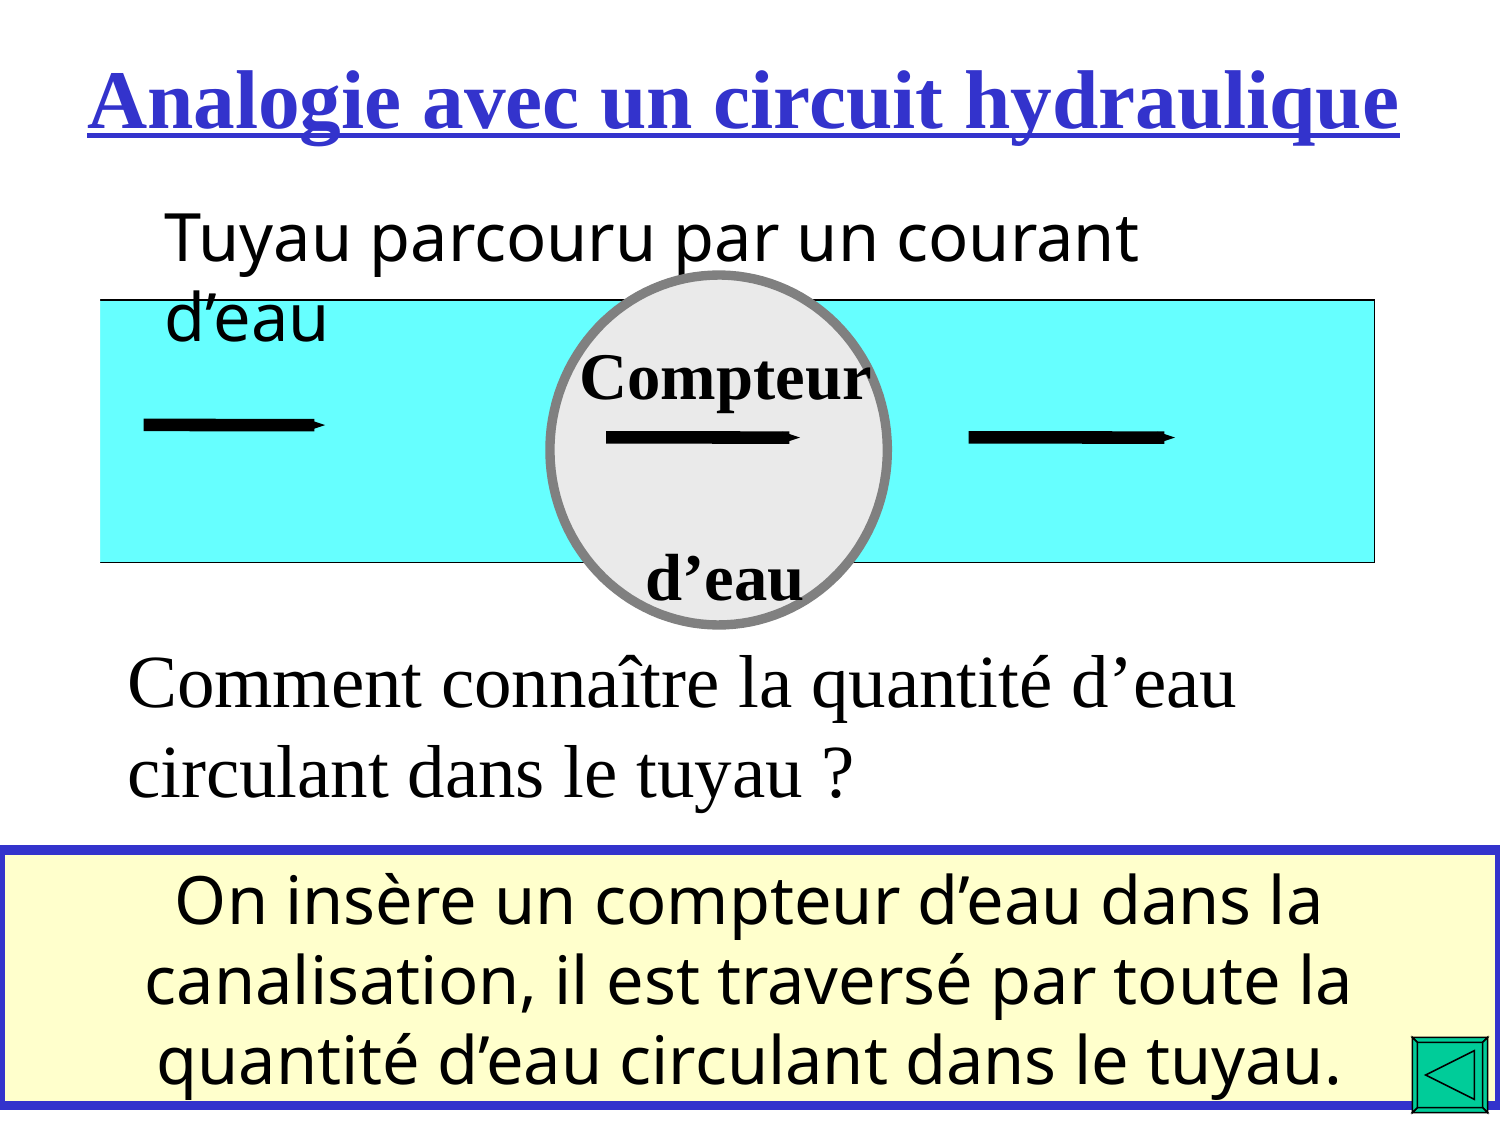

Analogie avec un circuit hydraulique
Tuyau parcouru par un courant d’eau
Compteur
d’eau
Comment connaître la quantité d’eau circulant dans le tuyau ?
On insère un compteur d’eau dans la canalisation, il est traversé par toute la quantité d’eau circulant dans le tuyau.